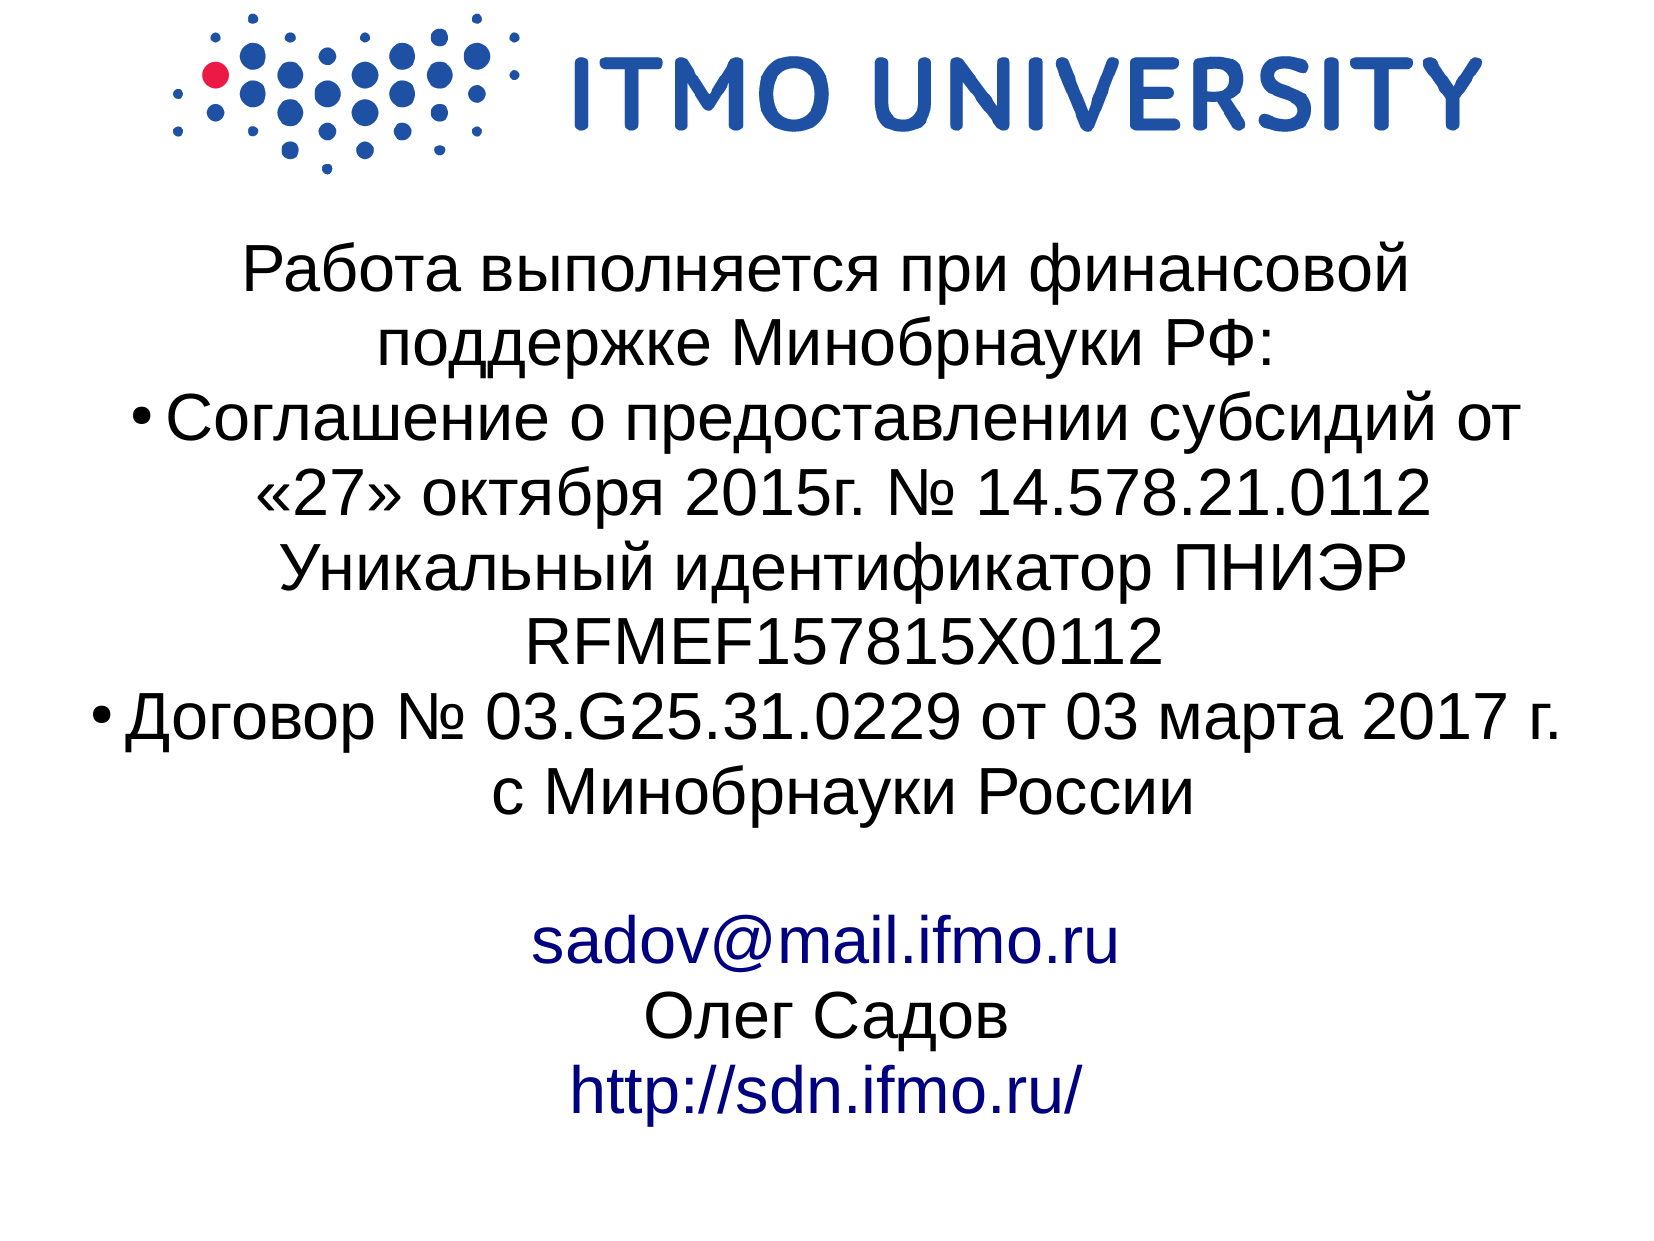

# Работа выполняется при финансовой поддержке Минобрнауки РФ:
Соглашение о предоставлении субсидий от «27» октября 2015г. № 14.578.21.0112
Уникальный идентификатор ПНИЭР RFMEF157815X0112
Договор № 03.G25.31.0229 от 03 марта 2017 г. с Минобрнауки России
sadov@mail.ifmo.ru
Олег Садов
http://sdn.ifmo.ru/